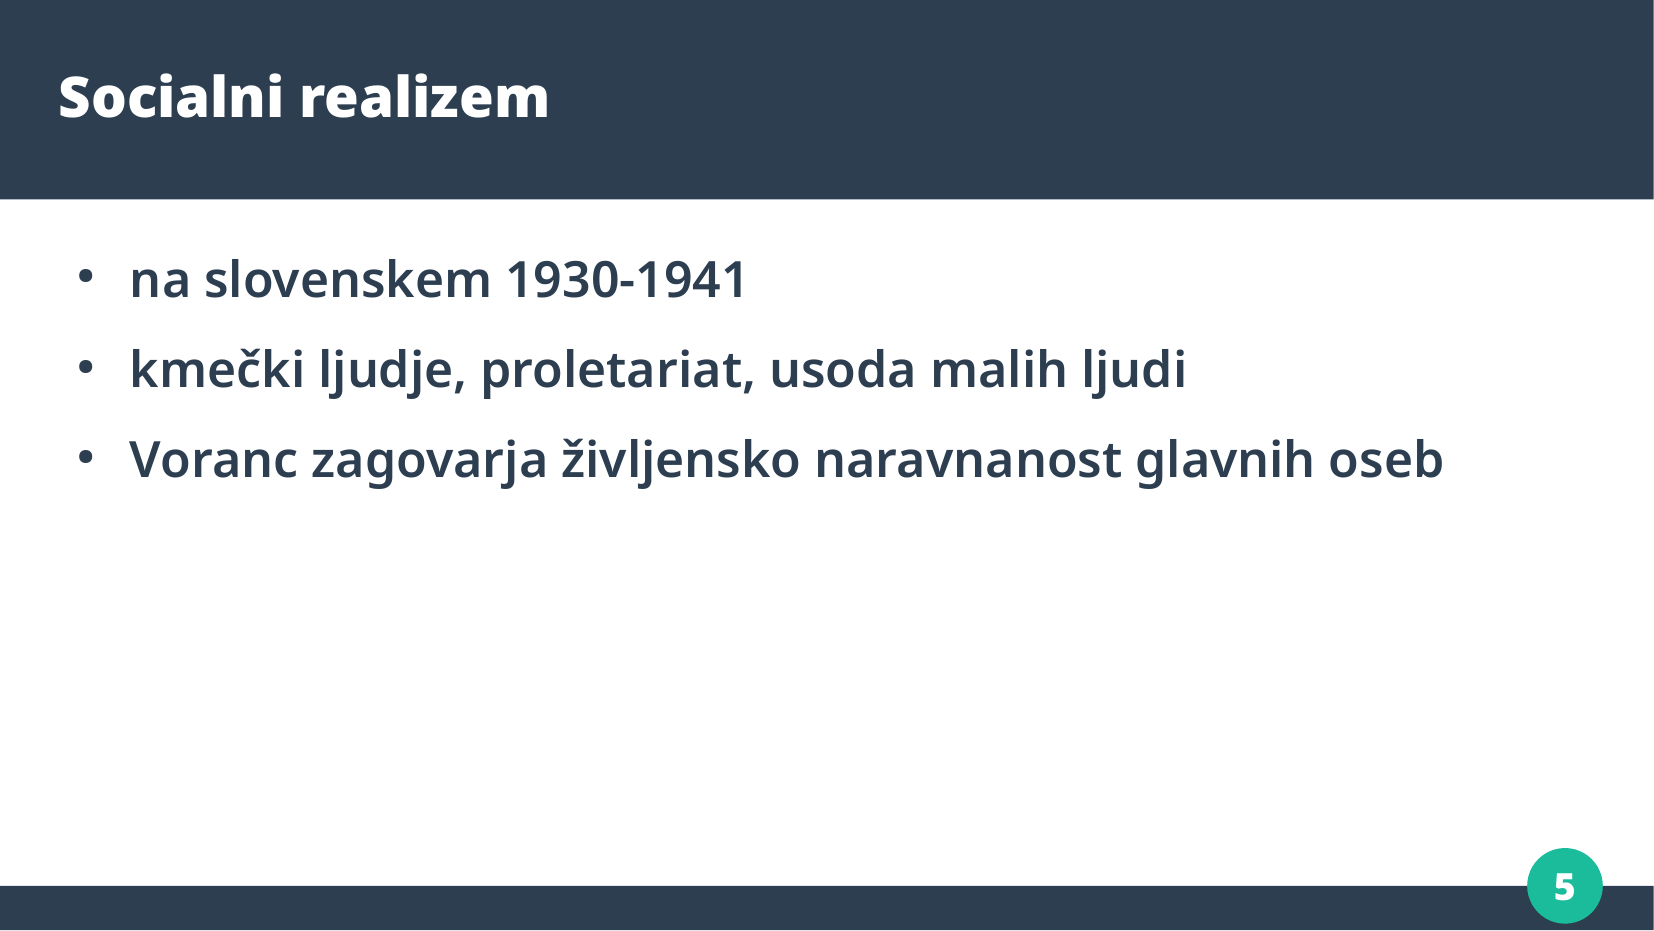

# Socialni realizem
na slovenskem 1930-1941
kmečki ljudje, proletariat, usoda malih ljudi
Voranc zagovarja življensko naravnanost glavnih oseb